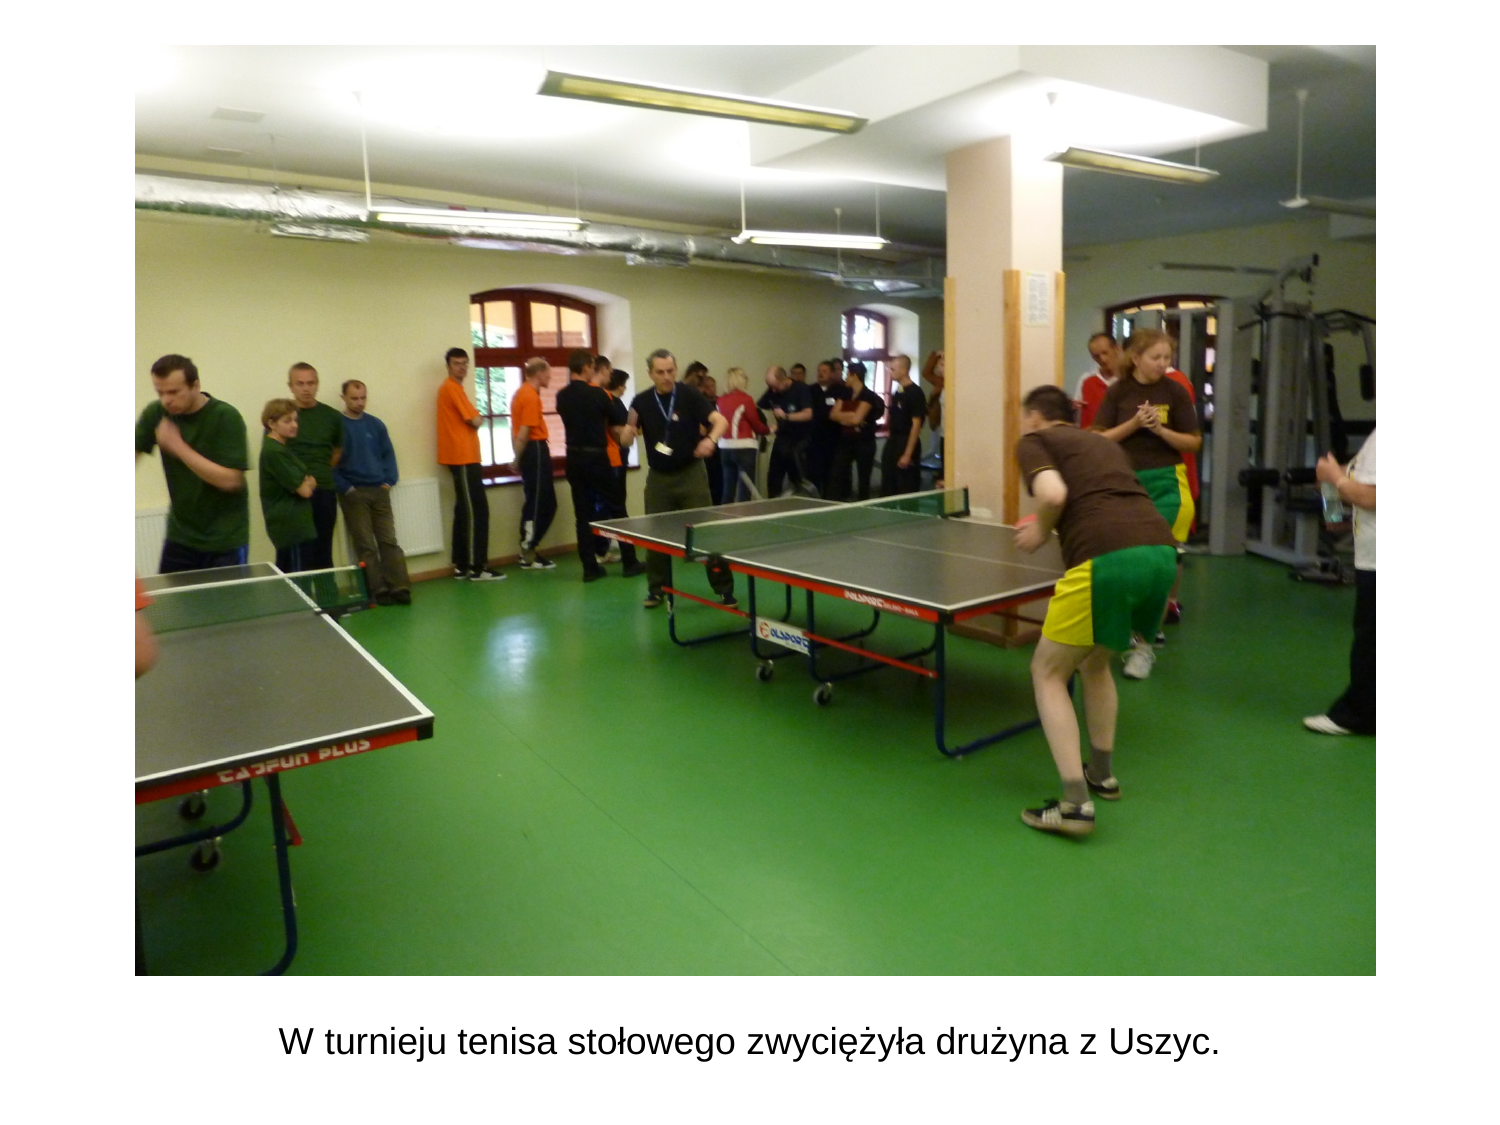

W turnieju tenisa stołowego zwyciężyła drużyna z Uszyc.